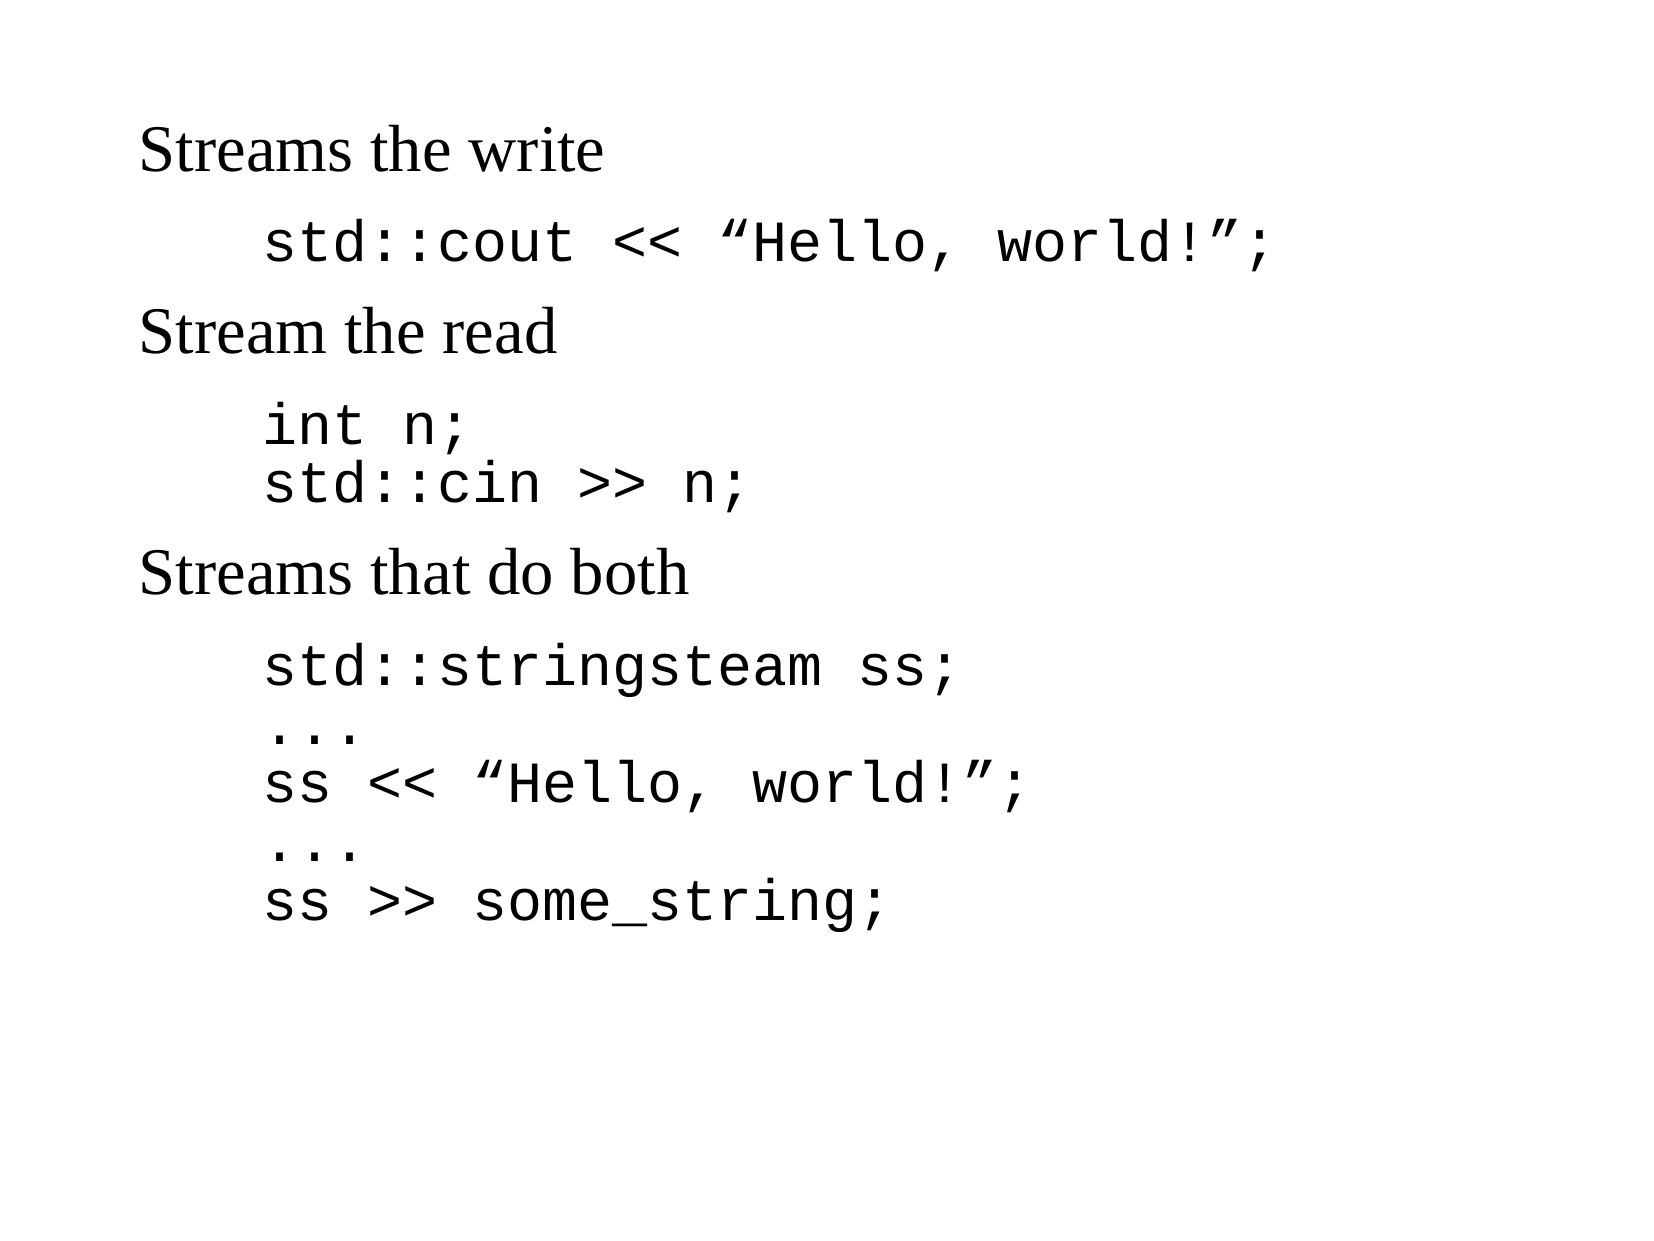

# Streams the write
std::cout << “Hello, world!”;
Stream the read
int n;
std::cin >> n;
Streams that do both
std::stringsteam ss;
...
ss << “Hello, world!”;
...
ss >> some_string;